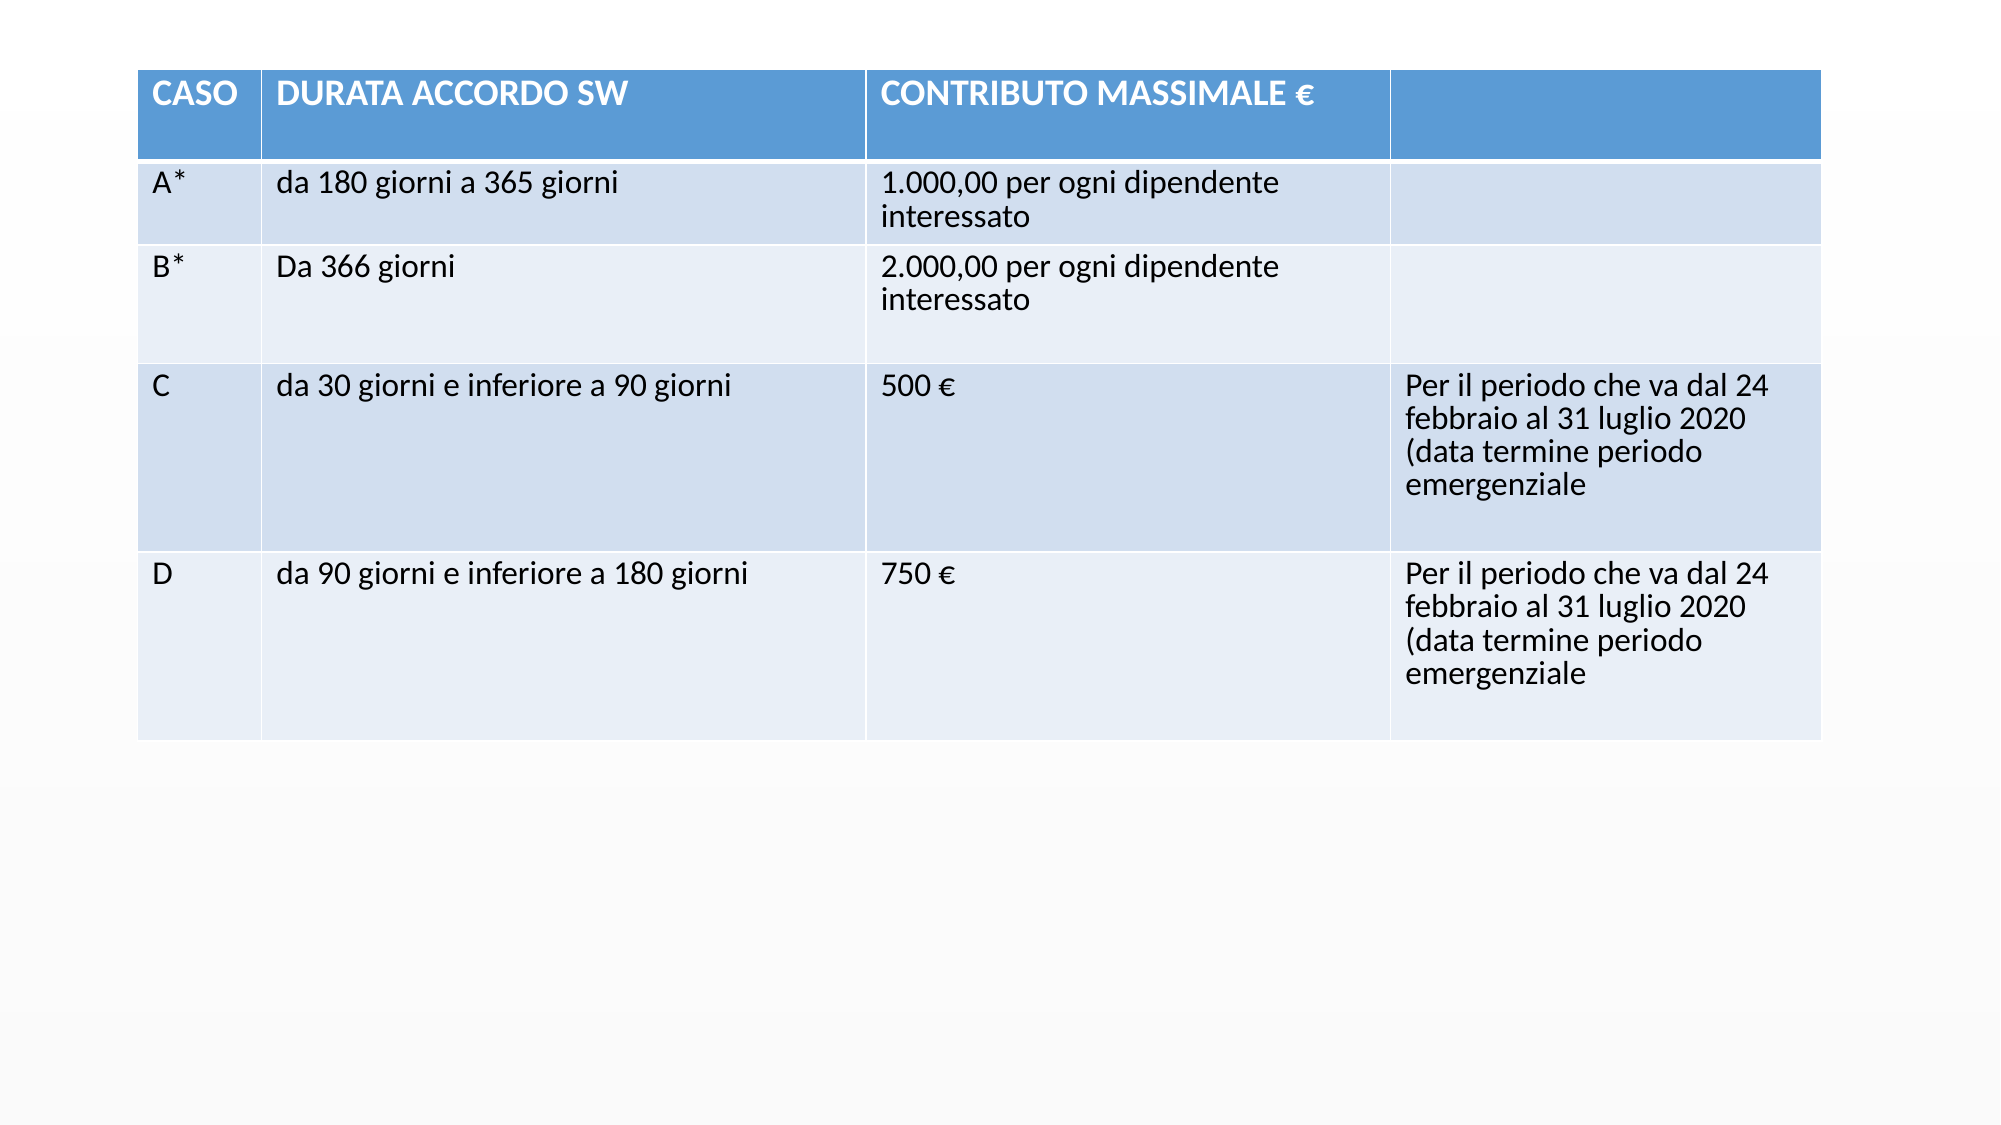

| CASO | DURATA ACCORDO SW | CONTRIBUTO MASSIMALE € | |
| --- | --- | --- | --- |
| A\* | da 180 giorni a 365 giorni | 1.000,00 per ogni dipendente interessato | |
| B\* | Da 366 giorni | 2.000,00 per ogni dipendente interessato | |
| C | da 30 giorni e inferiore a 90 giorni | 500 € | Per il periodo che va dal 24 febbraio al 31 luglio 2020 (data termine periodo emergenziale |
| D | da 90 giorni e inferiore a 180 giorni | 750 € | Per il periodo che va dal 24 febbraio al 31 luglio 2020 (data termine periodo emergenziale |